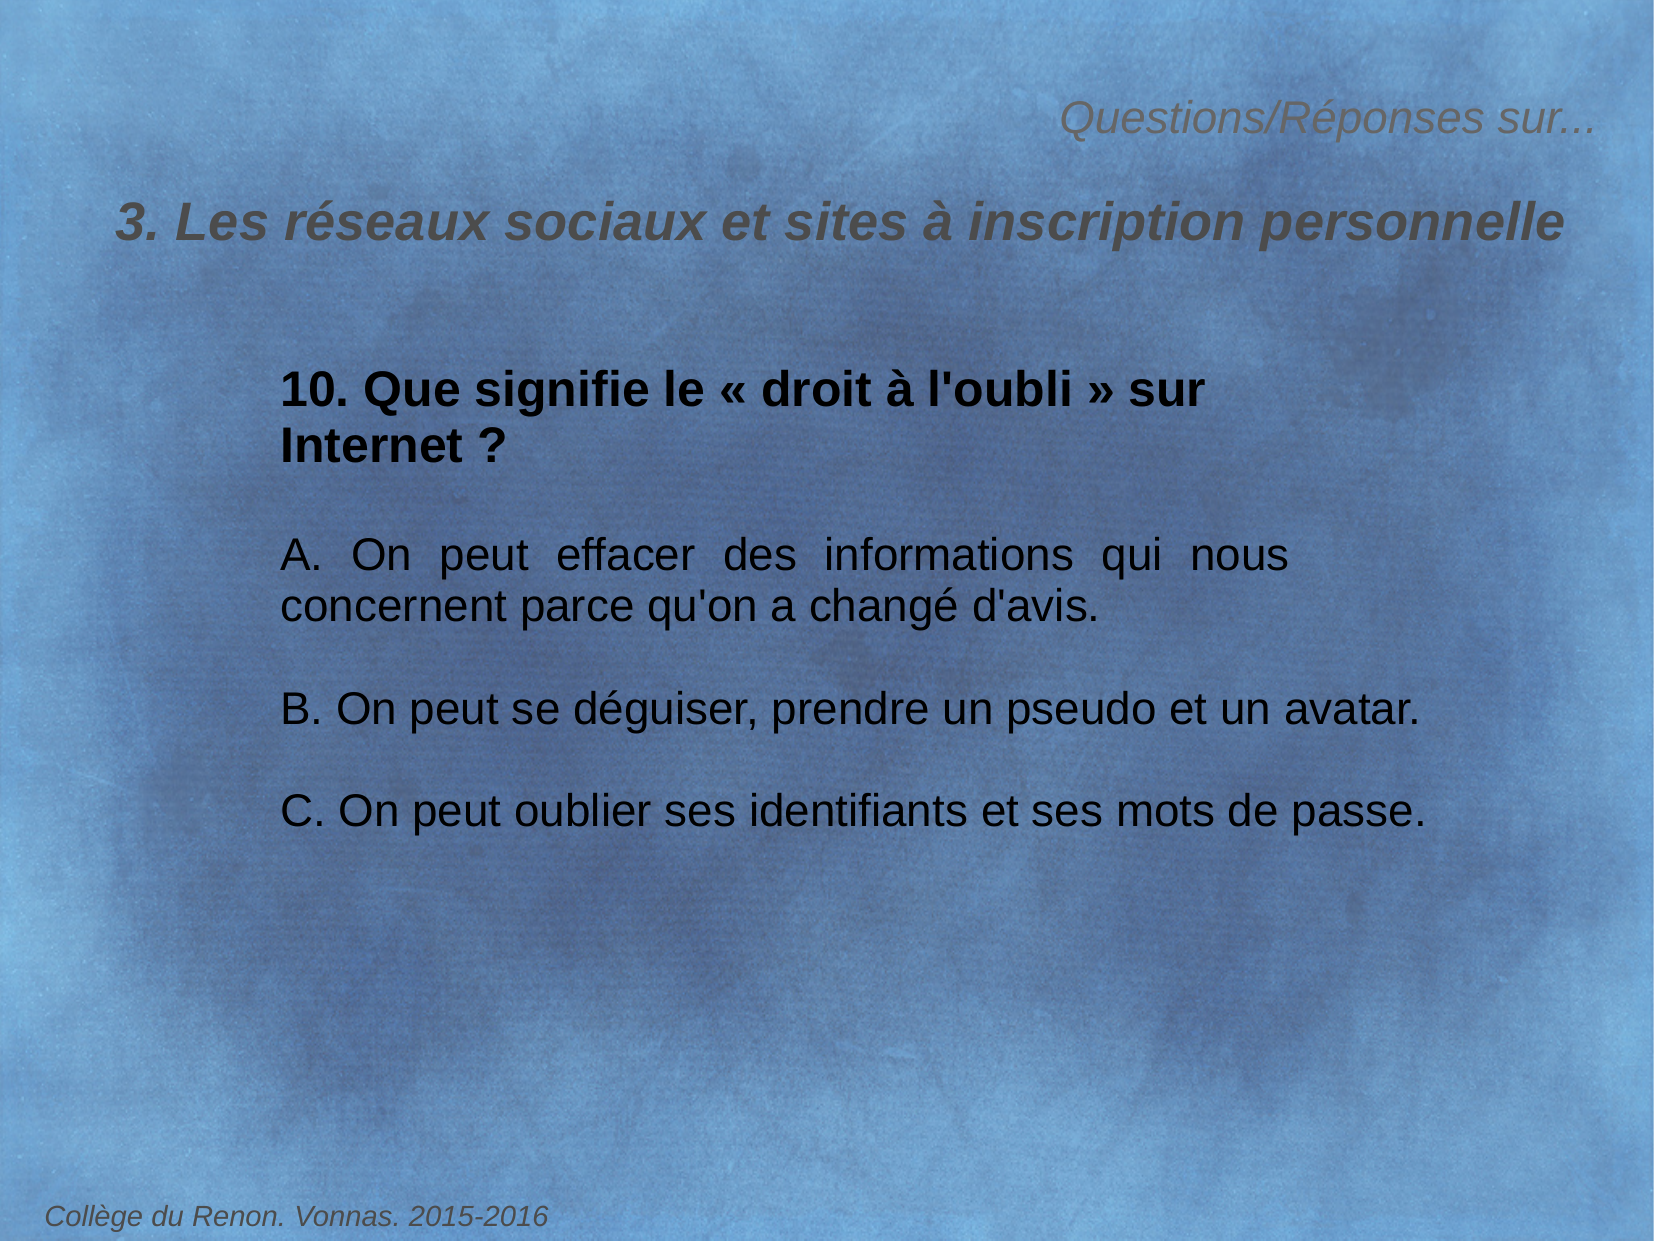

# Questions/Réponses sur...
3. Les réseaux sociaux et sites à inscription personnelle
10. Que signifie le « droit à l'oubli » sur Internet ?
A. On peut effacer des informations qui nous 		concernent parce qu'on a changé d'avis.
B. On peut se déguiser, prendre un pseudo et un avatar.
C. On peut oublier ses identifiants et ses mots de passe.
Collège du Renon. Vonnas. 2015-2016